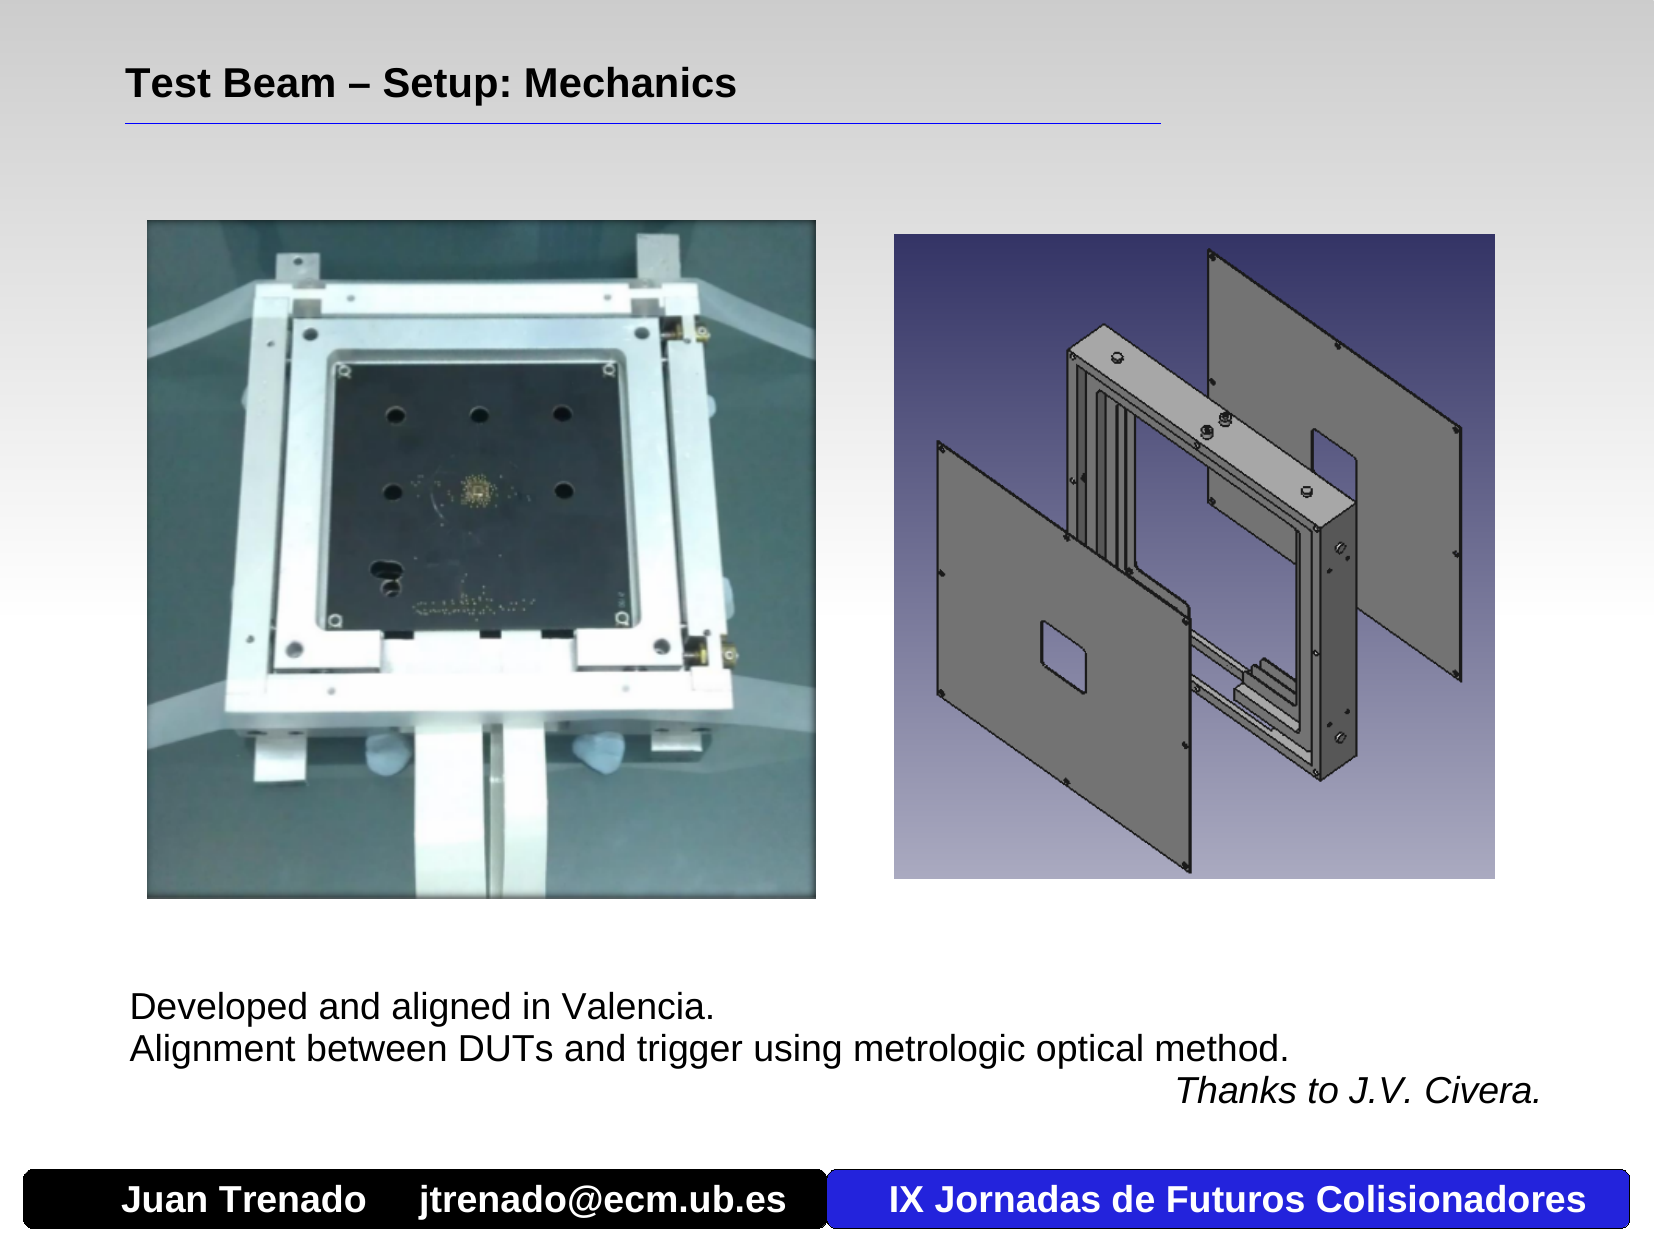

Test Beam – Setup: Mechanics
Developed and aligned in Valencia.
Alignment between DUTs and trigger using metrologic optical method.
Thanks to J.V. Civera.
Juan Trenado jtrenado@ecm.ub.es
IX Jornadas de Futuros Colisionadores